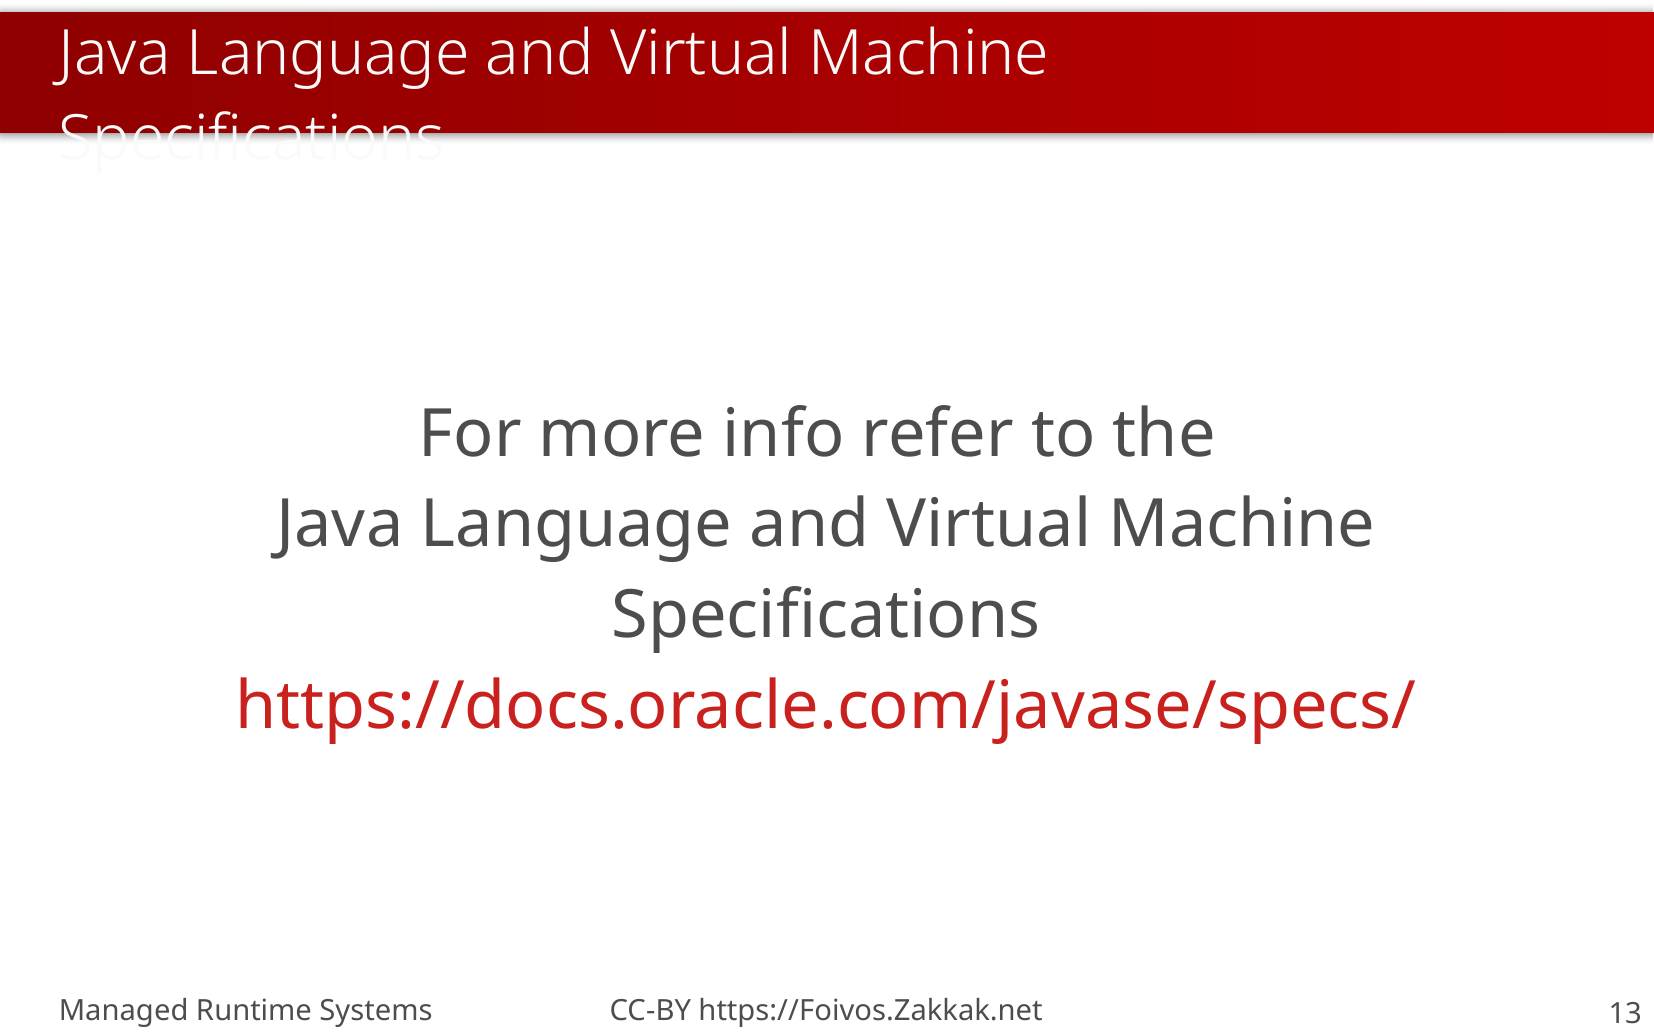

# Java Language and Virtual Machine Specifications
For more info refer to the
Java Language and Virtual Machine Specifications
https://docs.oracle.com/javase/specs/
Managed Runtime Systems
CC-BY https://Foivos.Zakkak.net
13